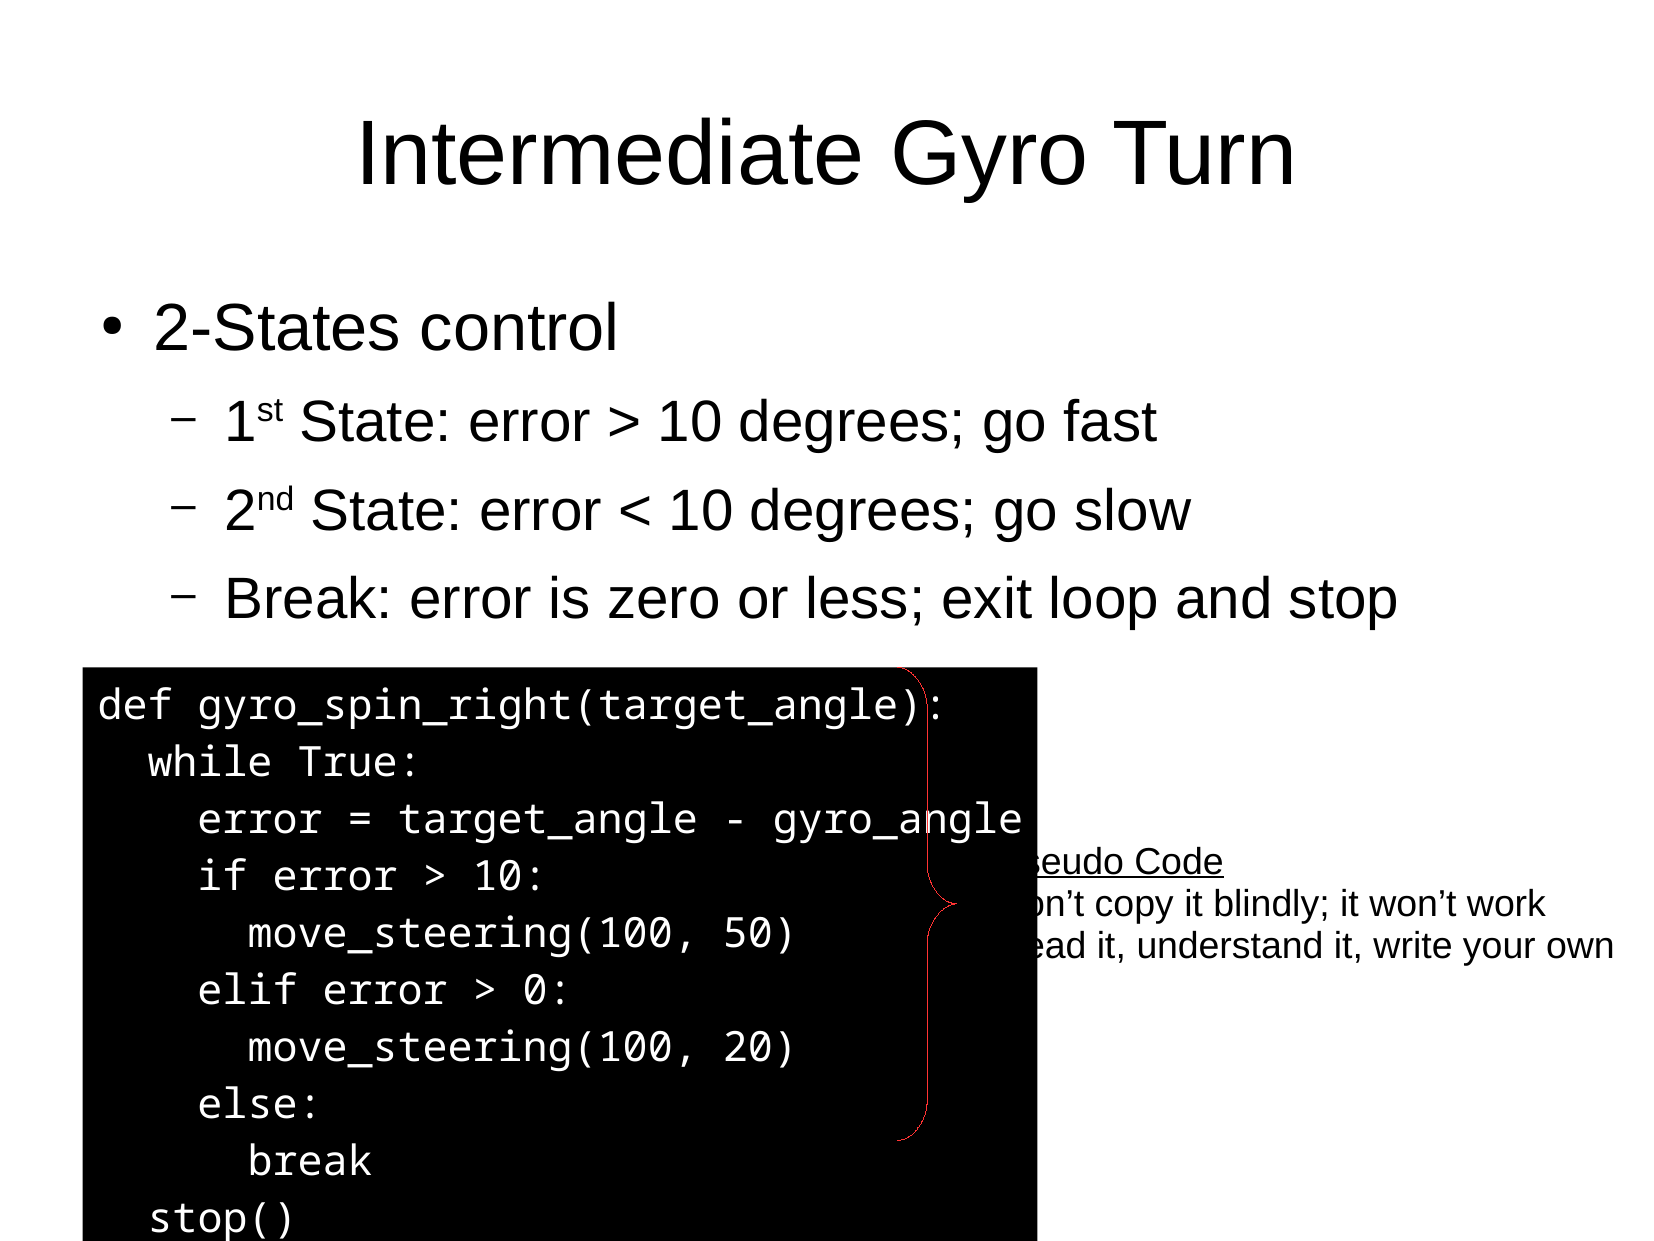

# Intermediate Gyro Turn
2-States control
1st State: error > 10 degrees; go fast
2nd State: error < 10 degrees; go slow
Break: error is zero or less; exit loop and stop
def gyro_spin_right(target_angle):
 while True:
 error = target_angle - gyro_angle
 if error > 10:
 move_steering(100, 50)
 elif error > 0:
 move_steering(100, 20)
 else:
 break
 stop()
Pseudo Code
Don’t copy it blindly; it won’t work
Read it, understand it, write your own